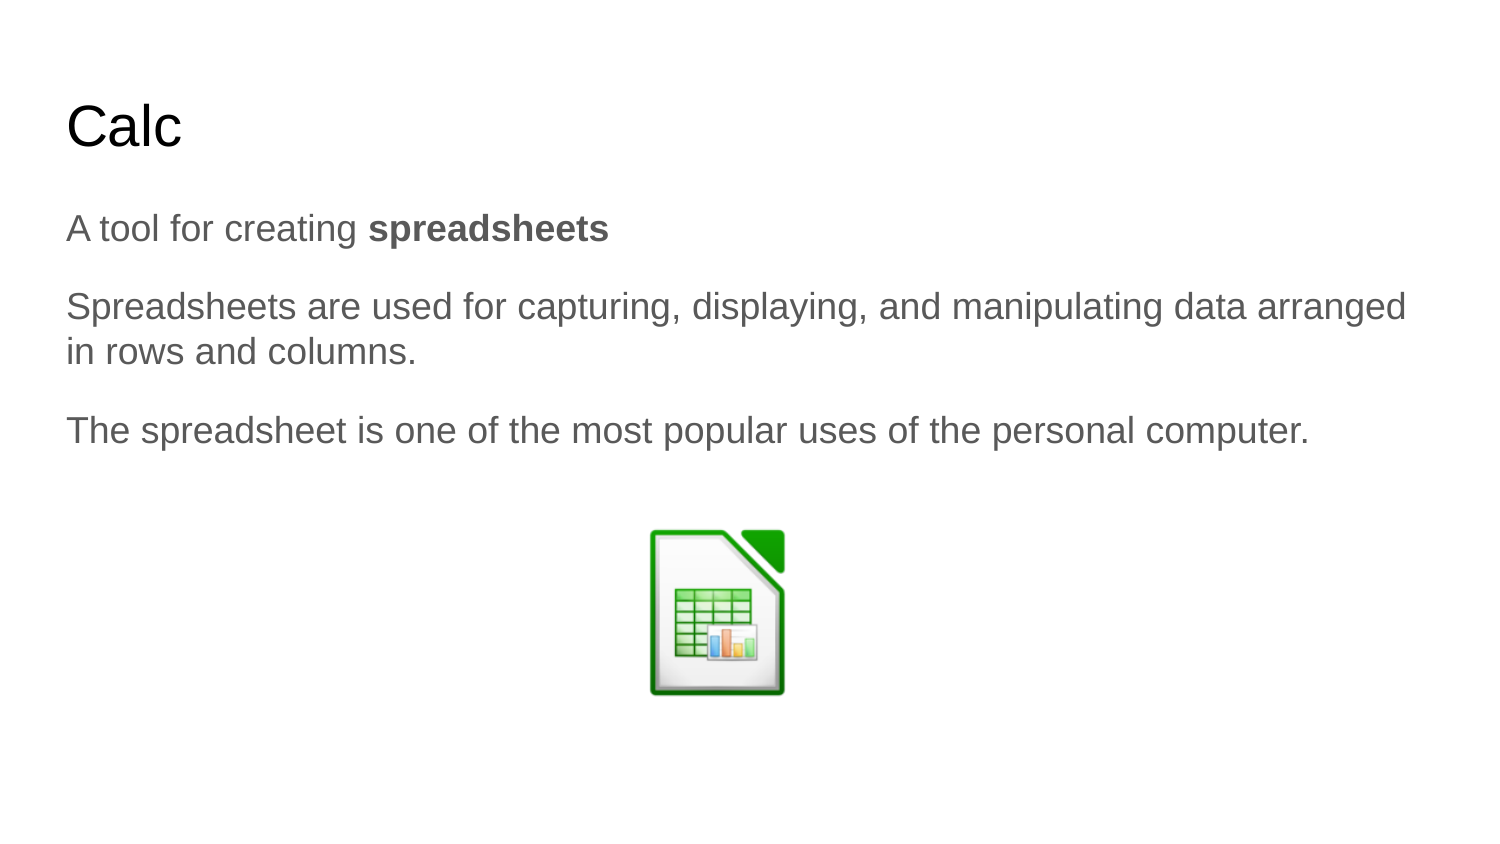

# Calc
A tool for creating spreadsheets
Spreadsheets are used for capturing, displaying, and manipulating data arranged in rows and columns.
The spreadsheet is one of the most popular uses of the personal computer.